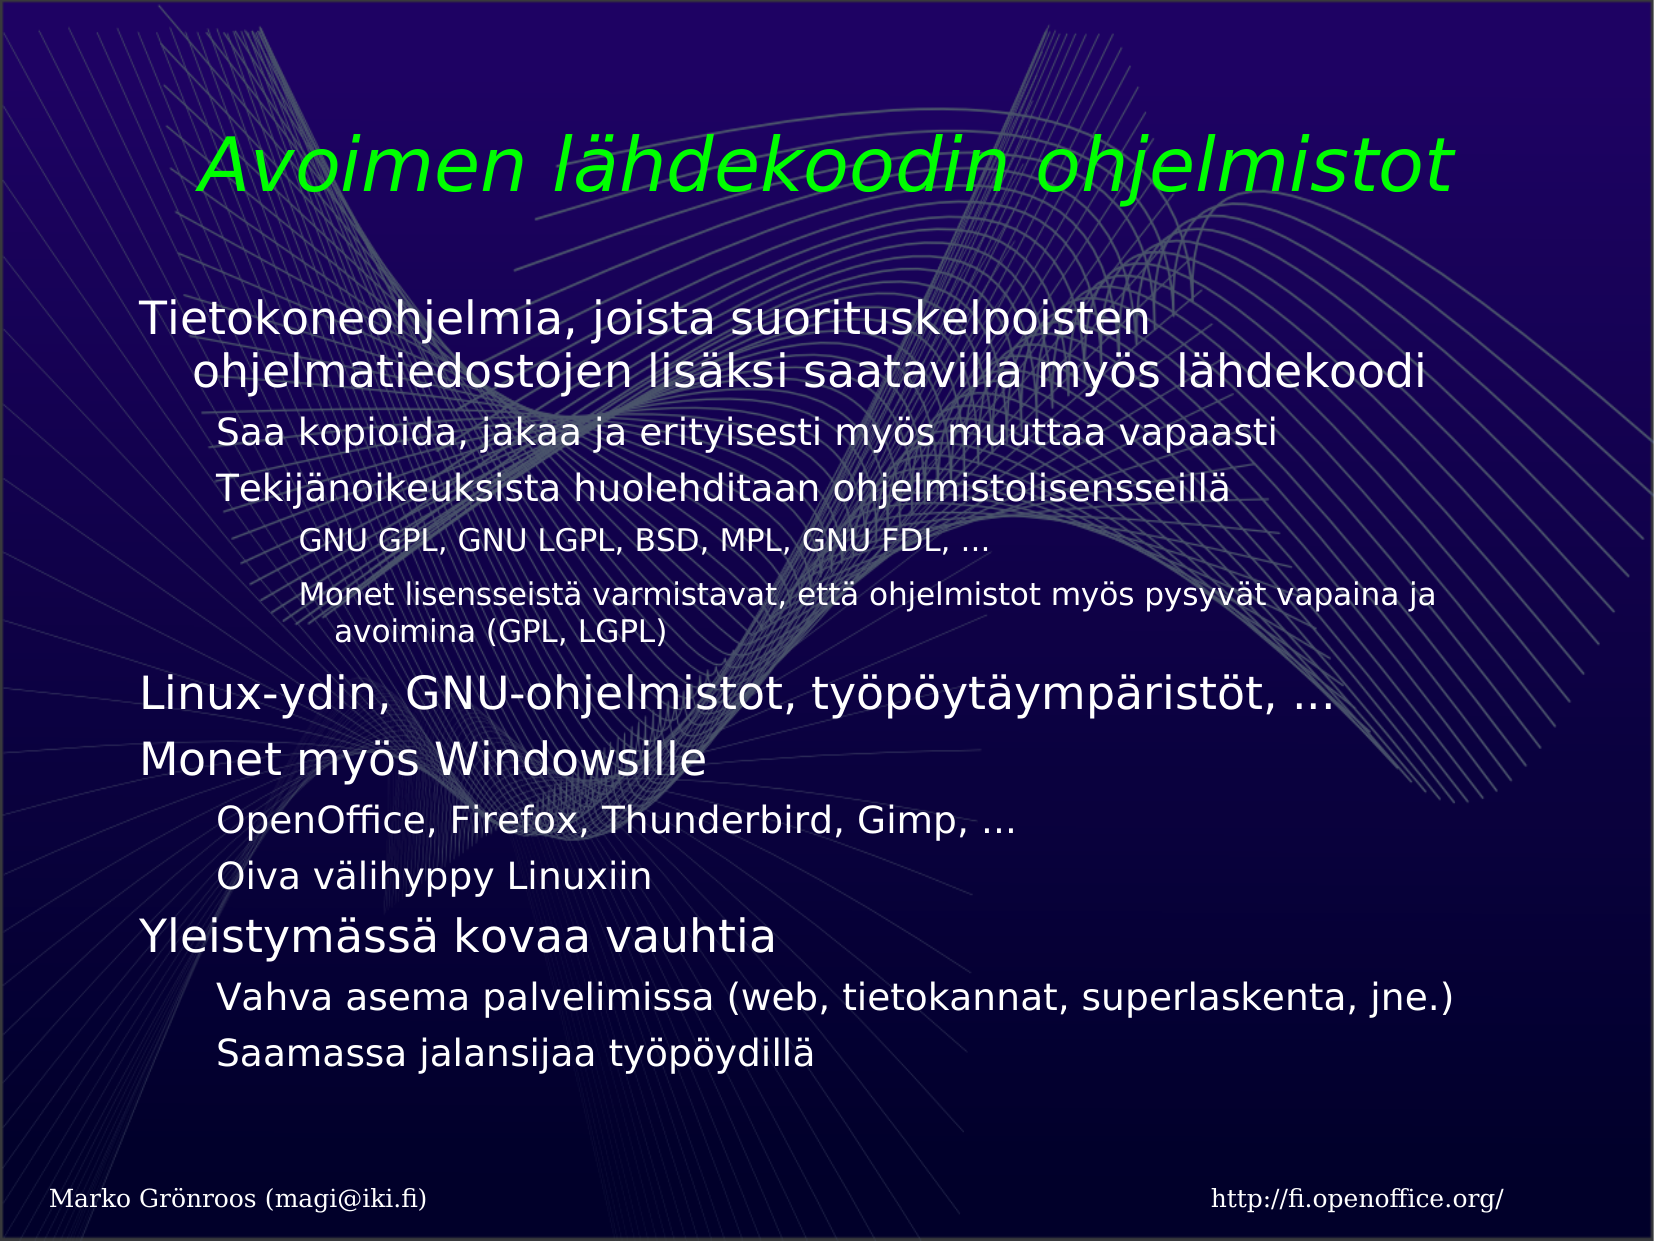

# Avoimen lähdekoodin ohjelmistot
Tietokoneohjelmia, joista suorituskelpoisten ohjelmatiedostojen lisäksi saatavilla myös lähdekoodi
Saa kopioida, jakaa ja erityisesti myös muuttaa vapaasti
Tekijänoikeuksista huolehditaan ohjelmistolisensseillä
GNU GPL, GNU LGPL, BSD, MPL, GNU FDL, ...
Monet lisensseistä varmistavat, että ohjelmistot myös pysyvät vapaina ja avoimina (GPL, LGPL)
Linux-ydin, GNU-ohjelmistot, työpöytäympäristöt, ...
Monet myös Windowsille
OpenOffice, Firefox, Thunderbird, Gimp, ...
Oiva välihyppy Linuxiin
Yleistymässä kovaa vauhtia
Vahva asema palvelimissa (web, tietokannat, superlaskenta, jne.)
Saamassa jalansijaa työpöydillä